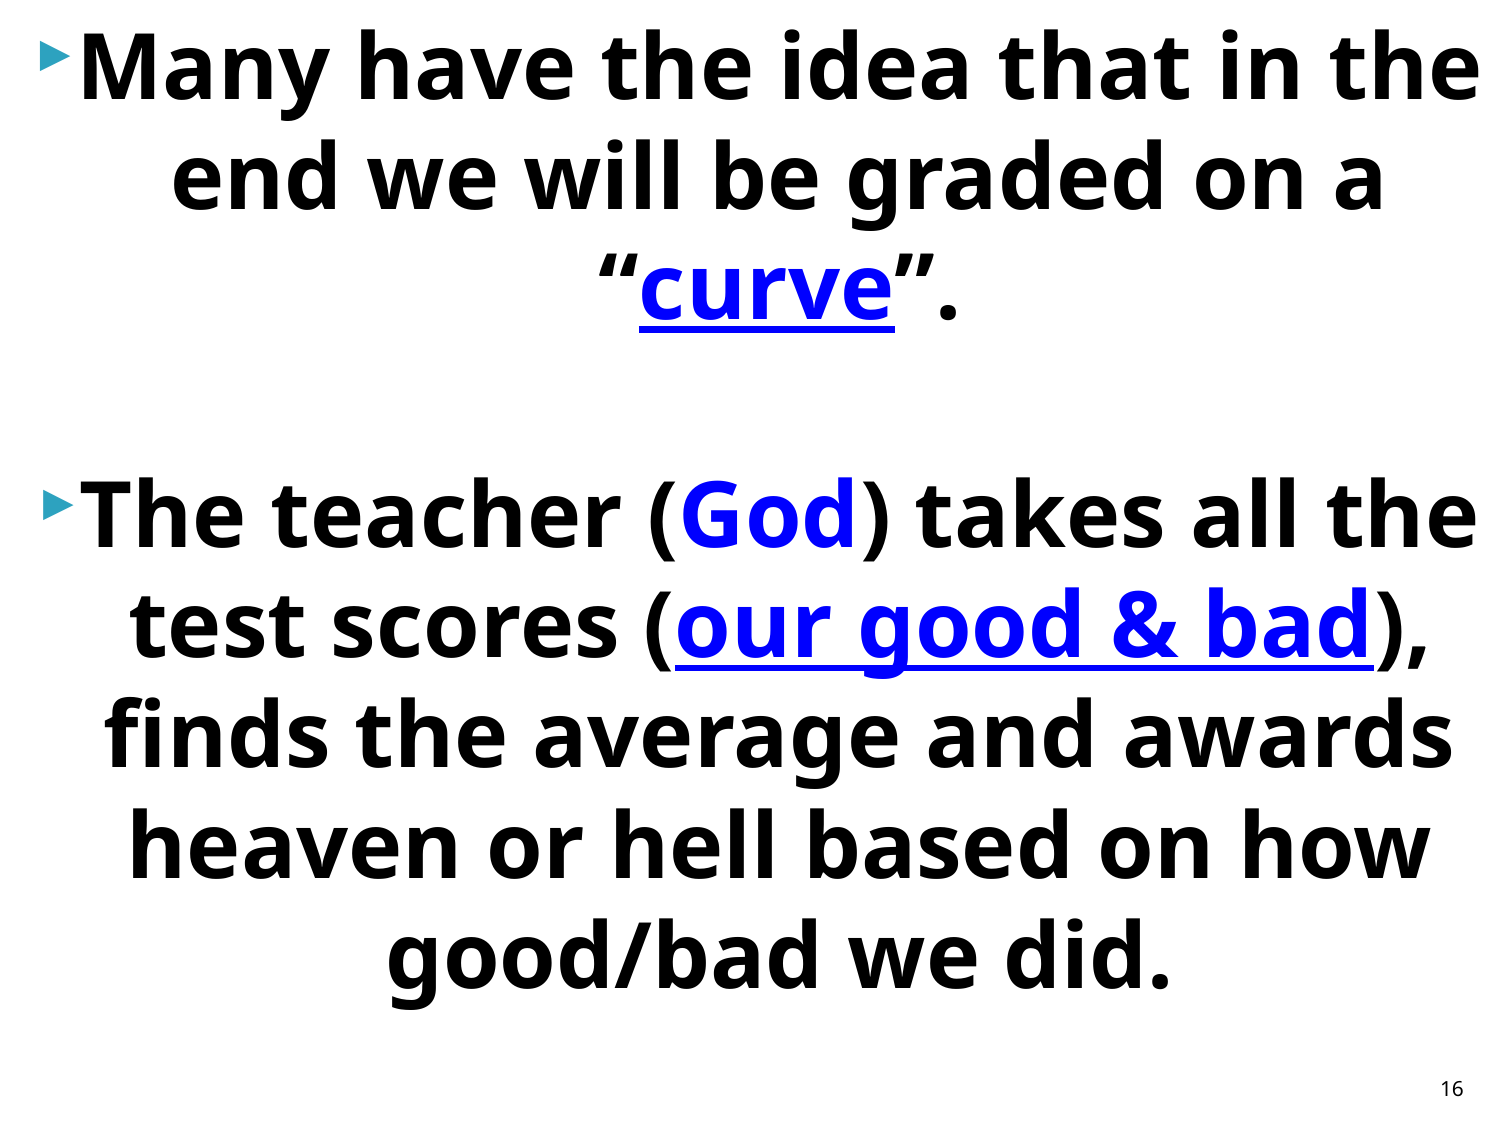

# Many have the idea that in the end we will be graded on a “curve”.
The teacher (God) takes all the test scores (our good & bad), finds the average and awards heaven or hell based on how good/bad we did.